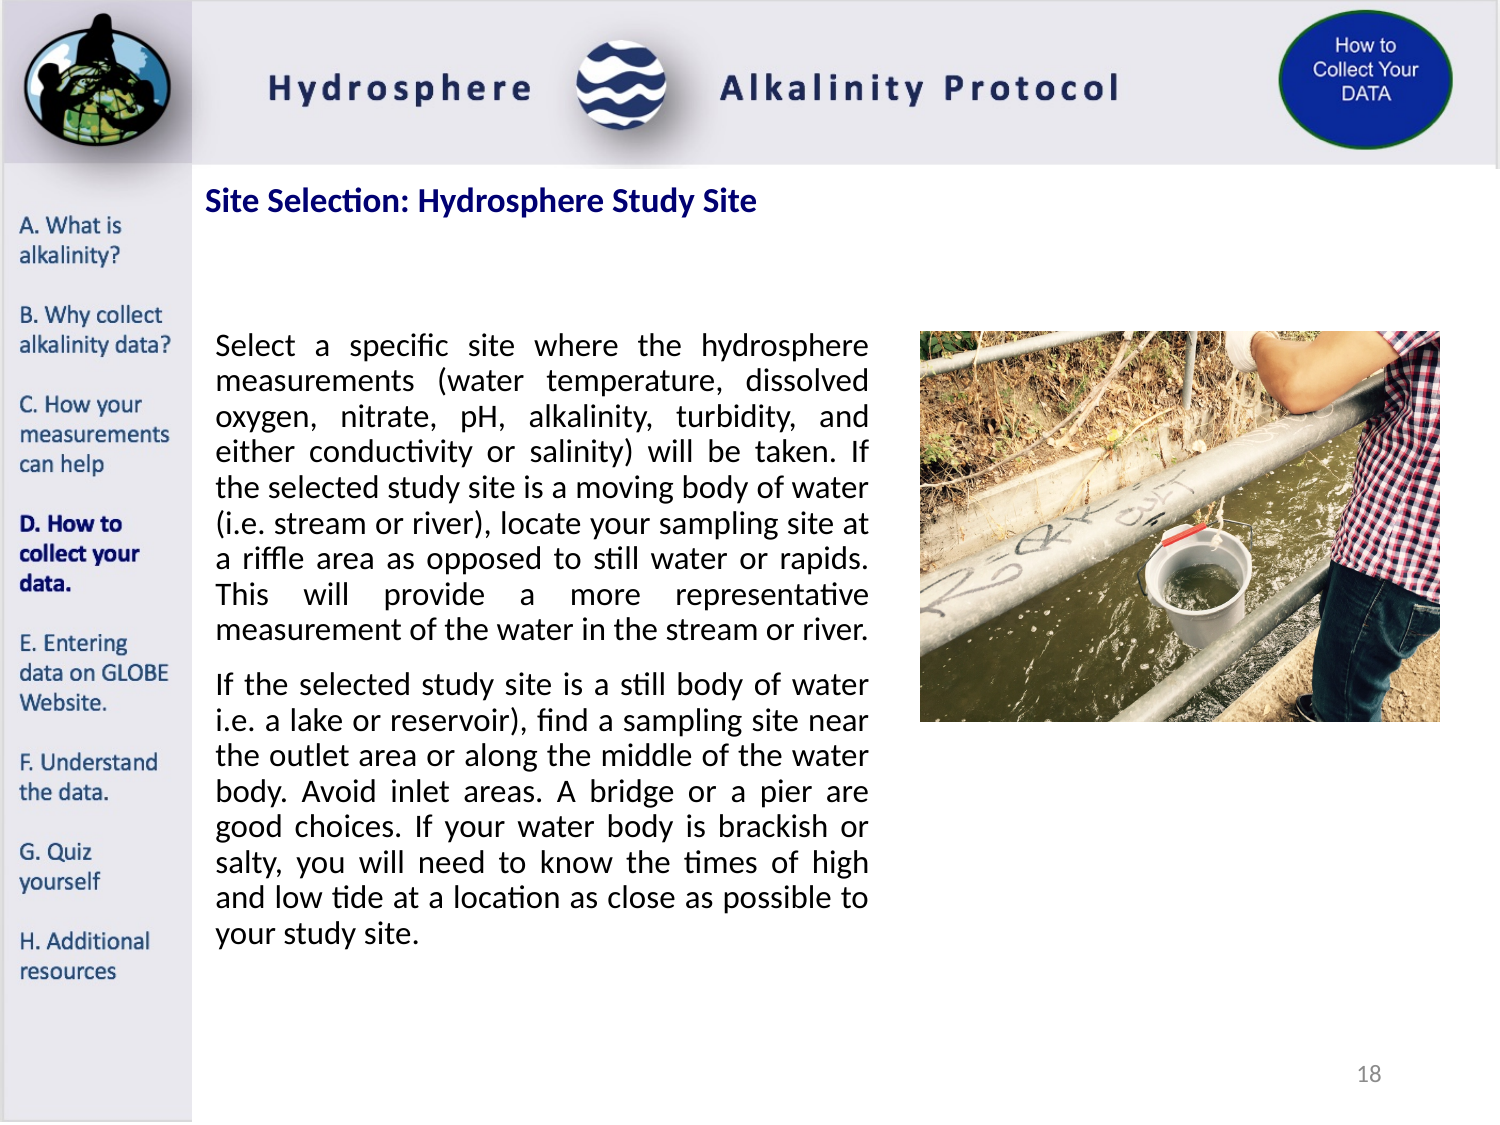

# Site Selection: Hydrosphere Study Site
Select a specific site where the hydrosphere measurements (water temperature, dissolved oxygen, nitrate, pH, alkalinity, turbidity, and either conductivity or salinity) will be taken. If the selected study site is a moving body of water (i.e. stream or river), locate your sampling site at a riffle area as opposed to still water or rapids. This will provide a more representative measurement of the water in the stream or river.
If the selected study site is a still body of water i.e. a lake or reservoir), find a sampling site near the outlet area or along the middle of the water body. Avoid inlet areas. A bridge or a pier are good choices. If your water body is brackish or salty, you will need to know the times of high and low tide at a location as close as possible to your study site.